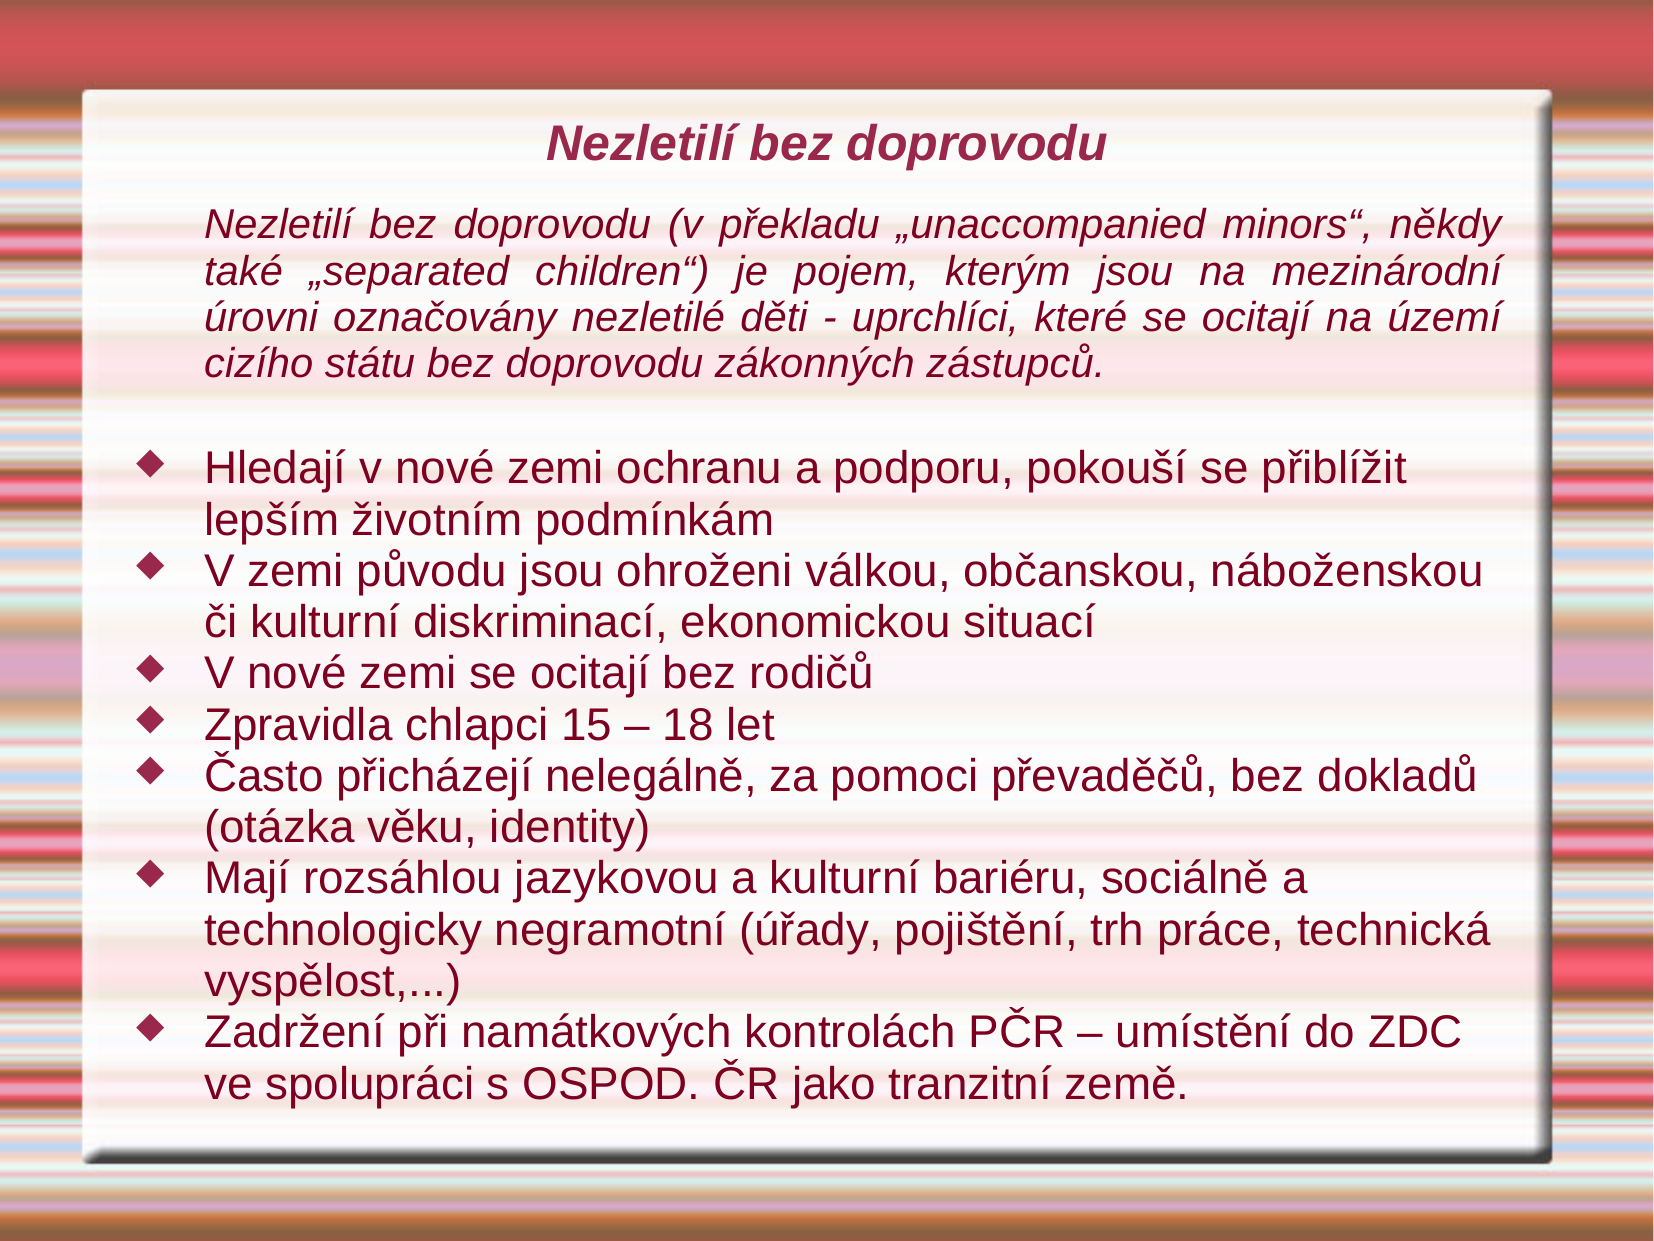

# Nezletilí bez doprovodu
Nezletilí bez doprovodu (v překladu „unaccompanied minors“, někdy také „separated children“) je pojem, kterým jsou na mezinárodní úrovni označovány nezletilé děti - uprchlíci, které se ocitají na území cizího státu bez doprovodu zákonných zástupců.
Hledají v nové zemi ochranu a podporu, pokouší se přiblížit lepším životním podmínkám
V zemi původu jsou ohroženi válkou, občanskou, náboženskou či kulturní diskriminací, ekonomickou situací
V nové zemi se ocitají bez rodičů
Zpravidla chlapci 15 – 18 let
Často přicházejí nelegálně, za pomoci převaděčů, bez dokladů (otázka věku, identity)
Mají rozsáhlou jazykovou a kulturní bariéru, sociálně a technologicky negramotní (úřady, pojištění, trh práce, technická vyspělost,...)
Zadržení při namátkových kontrolách PČR – umístění do ZDC ve spolupráci s OSPOD. ČR jako tranzitní země.